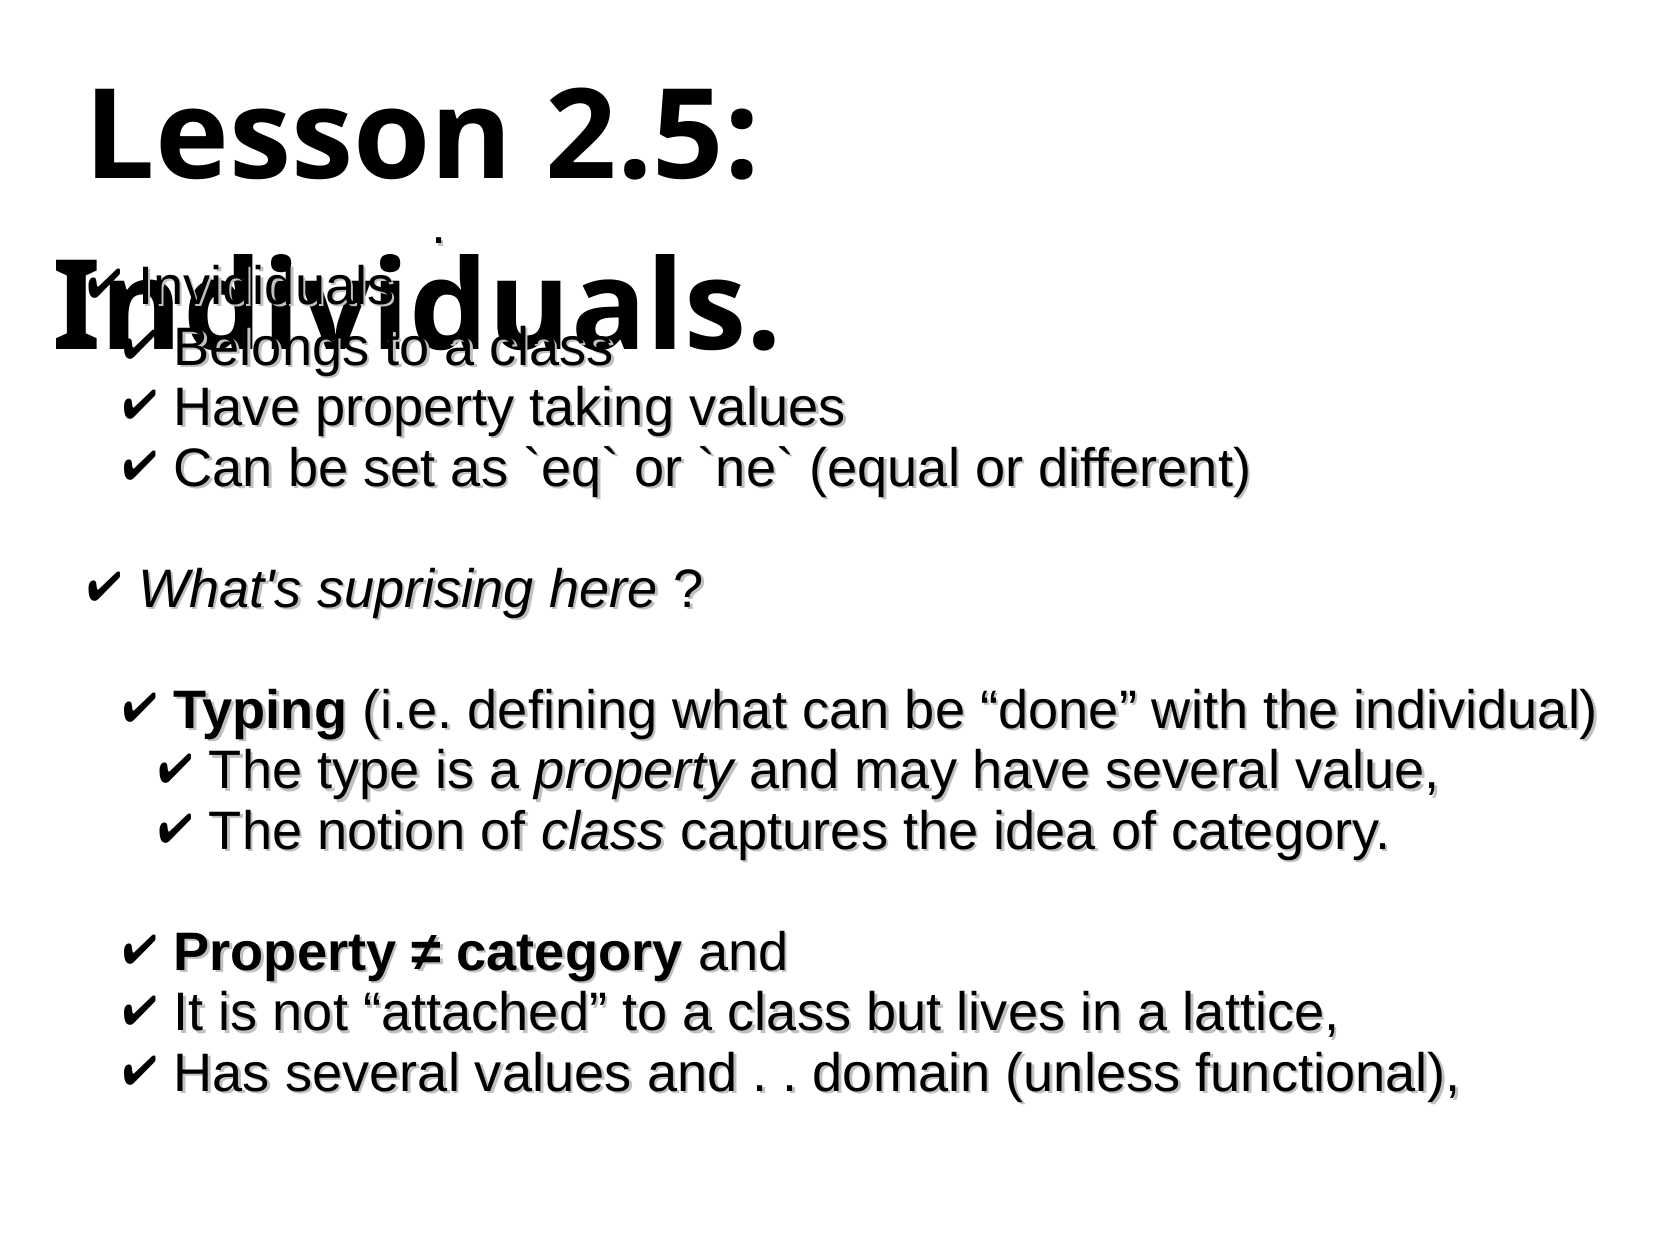

Lesson 2.5: Individuals.
 .
 Invididuals
 Belongs to a class
 Have property taking values
 Can be set as `eq` or `ne` (equal or different)
 What's suprising here ?
 Typing (i.e. defining what can be “done” with the individual)
 The type is a property and may have several value,
 The notion of class captures the idea of category.
 Property ≠ category and
 It is not “attached” to a class but lives in a lattice,
 Has several values and . . domain (unless functional),